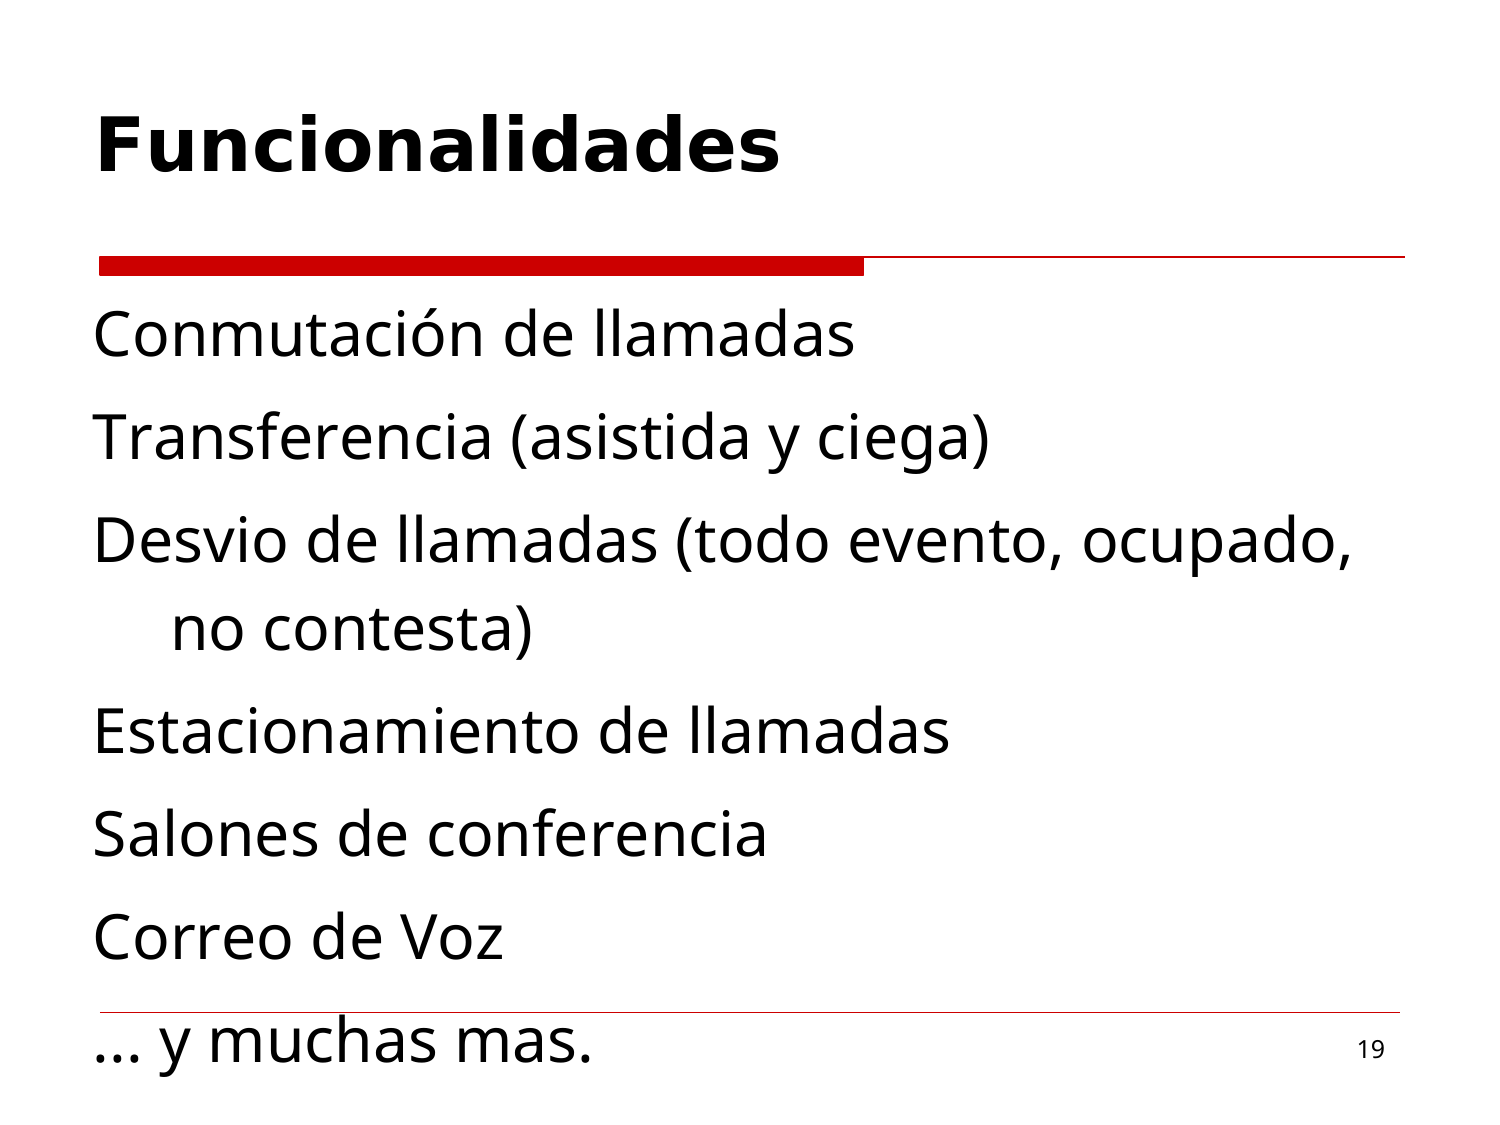

# Funcionalidades
Conmutación de llamadas
Transferencia (asistida y ciega)
Desvio de llamadas (todo evento, ocupado, no contesta)
Estacionamiento de llamadas
Salones de conferencia
Correo de Voz
... y muchas mas.